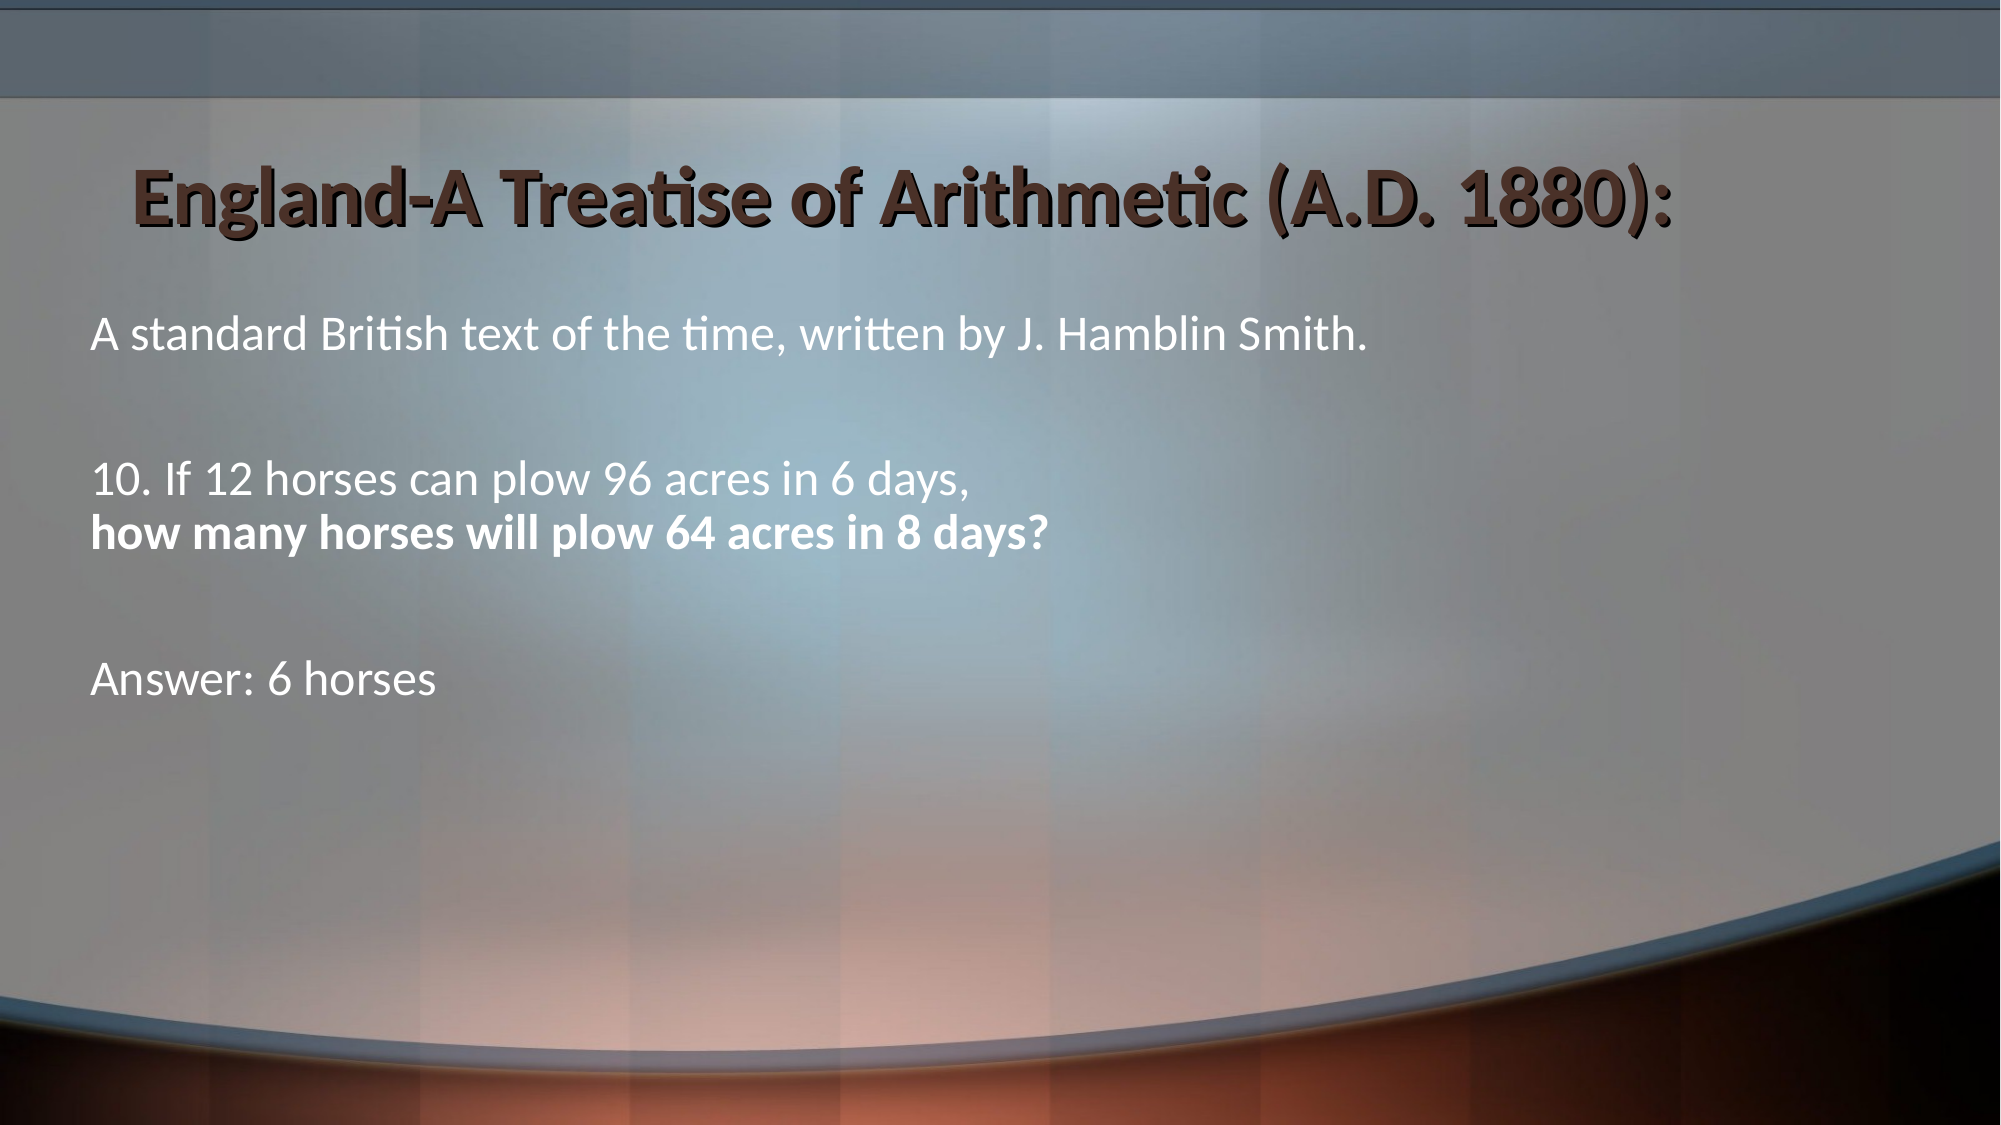

# England-A Treatise of Arithmetic (A.D. 1880):
A standard British text of the time, written by J. Hamblin Smith.
10. If 12 horses can plow 96 acres in 6 days,
how many horses will plow 64 acres in 8 days?
Answer: 6 horses